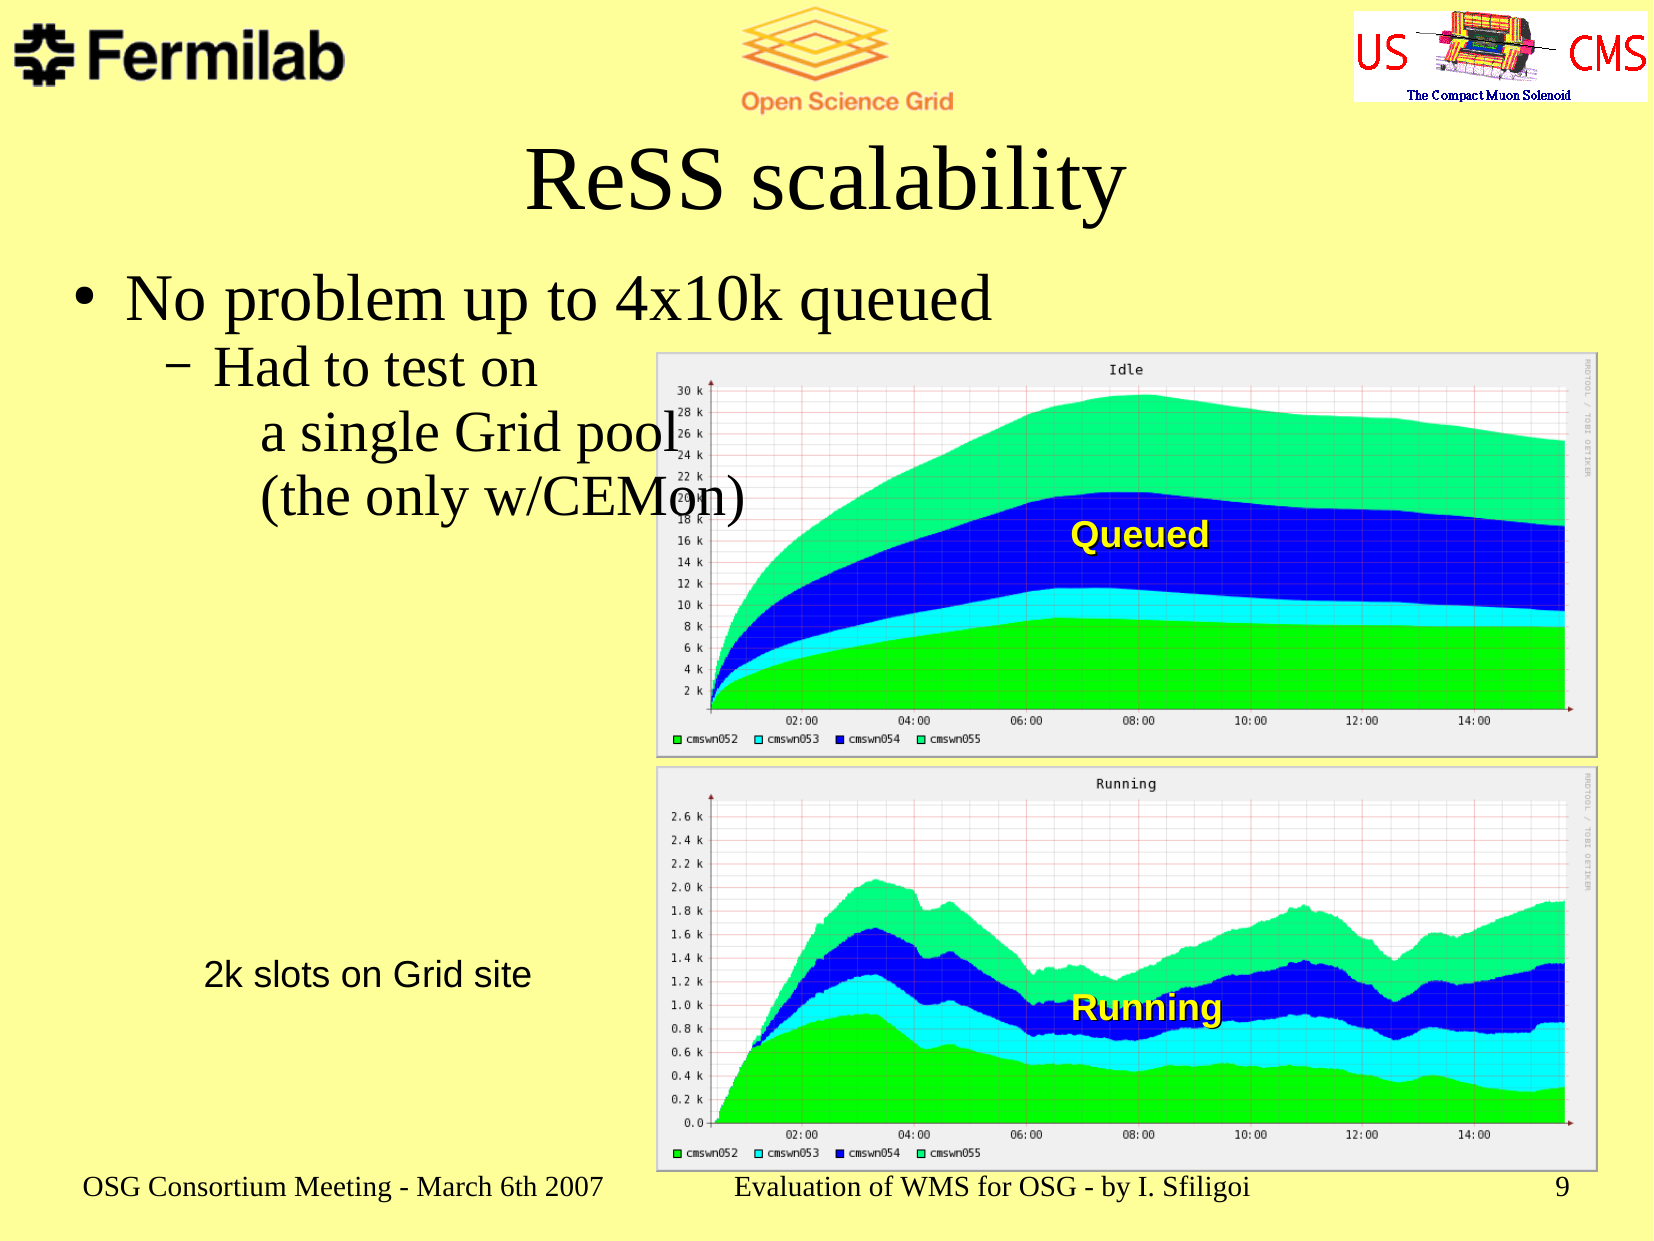

# ReSS scalability
No problem up to 4x10k queued
Had to test on
a single Grid pool
(the only w/CEMon)
Queued
2k slots on Grid site
Running
OSG Consortium Meeting - March 6th 2007
Evaluation of WMS for OSG - by I. Sfiligoi
9